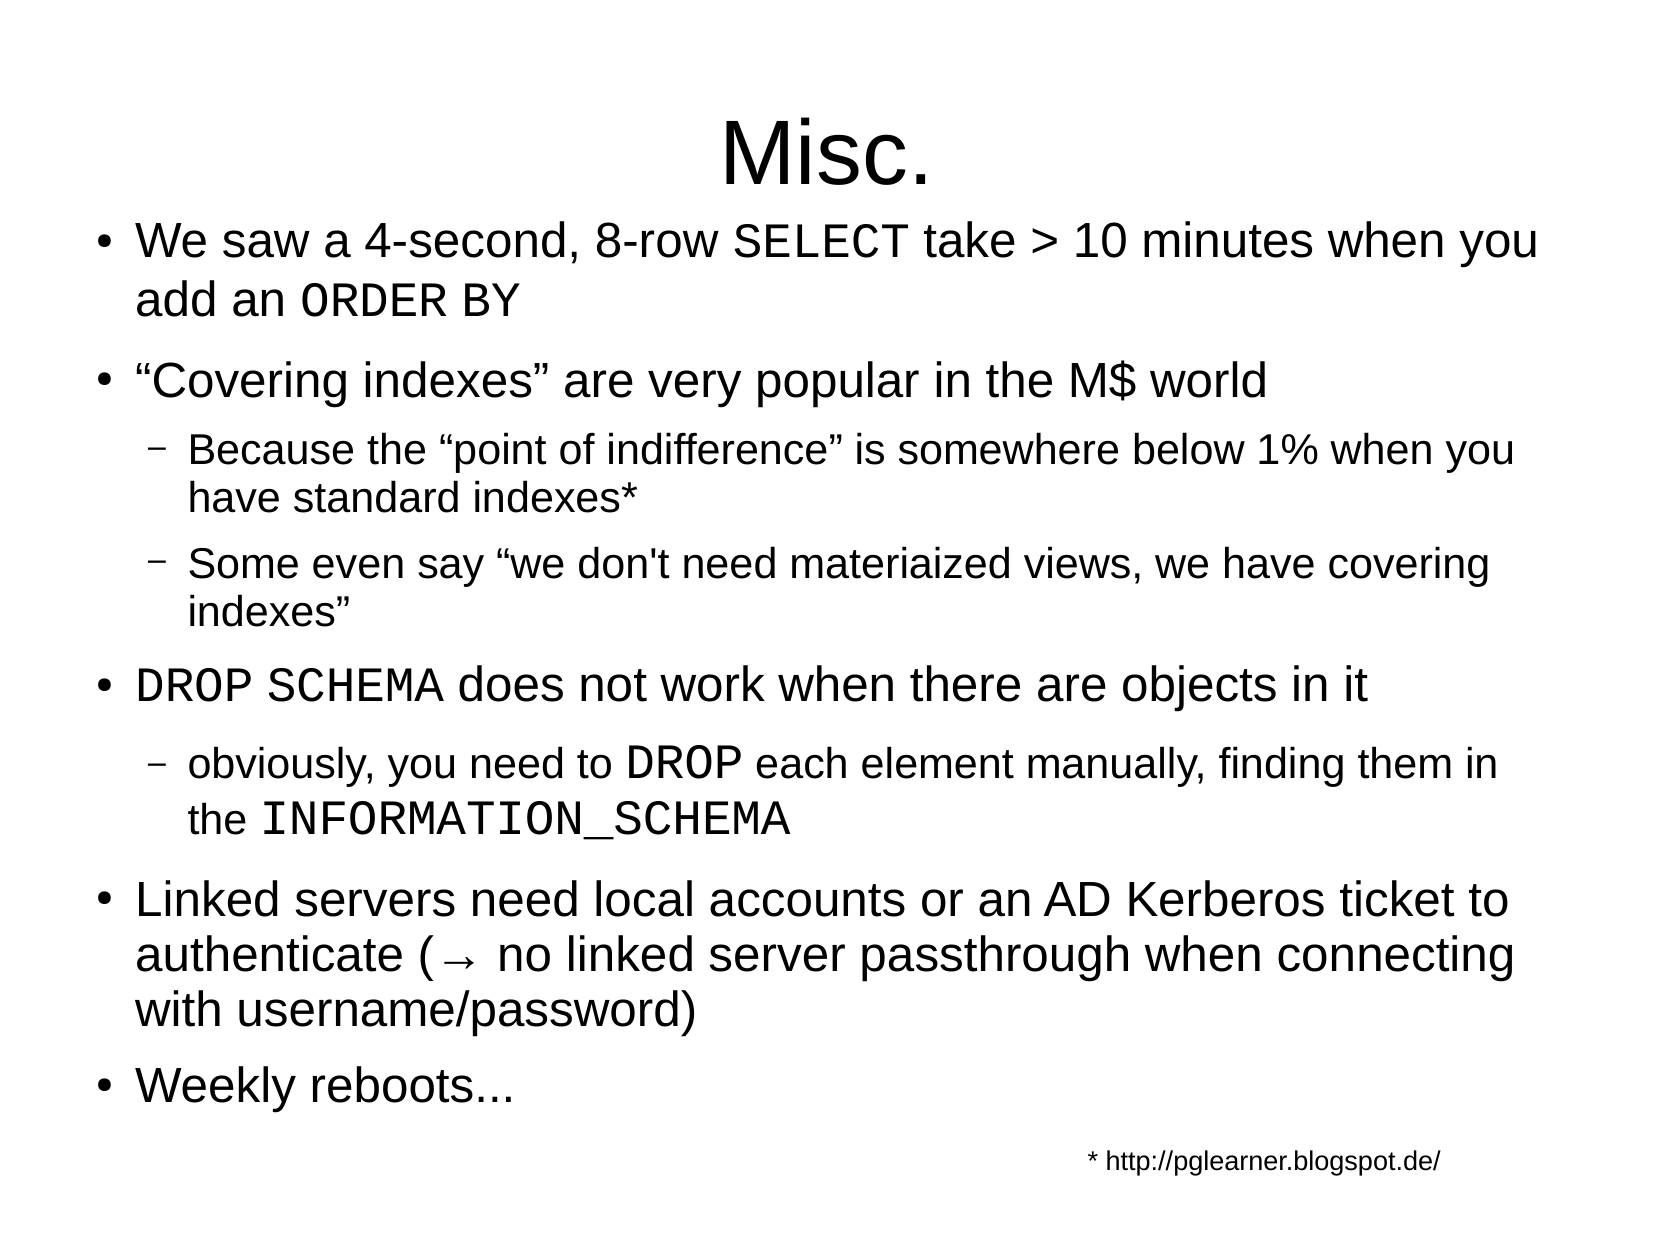

# Misc.
We saw a 4-second, 8-row SELECT take > 10 minutes when you add an ORDER BY
“Covering indexes” are very popular in the M$ world
Because the “point of indifference” is somewhere below 1% when you have standard indexes*
Some even say “we don't need materiaized views, we have covering indexes”
DROP SCHEMA does not work when there are objects in it
obviously, you need to DROP each element manually, finding them in the INFORMATION_SCHEMA
Linked servers need local accounts or an AD Kerberos ticket to authenticate (→ no linked server passthrough when connecting with username/password)
Weekly reboots...
* http://pglearner.blogspot.de/